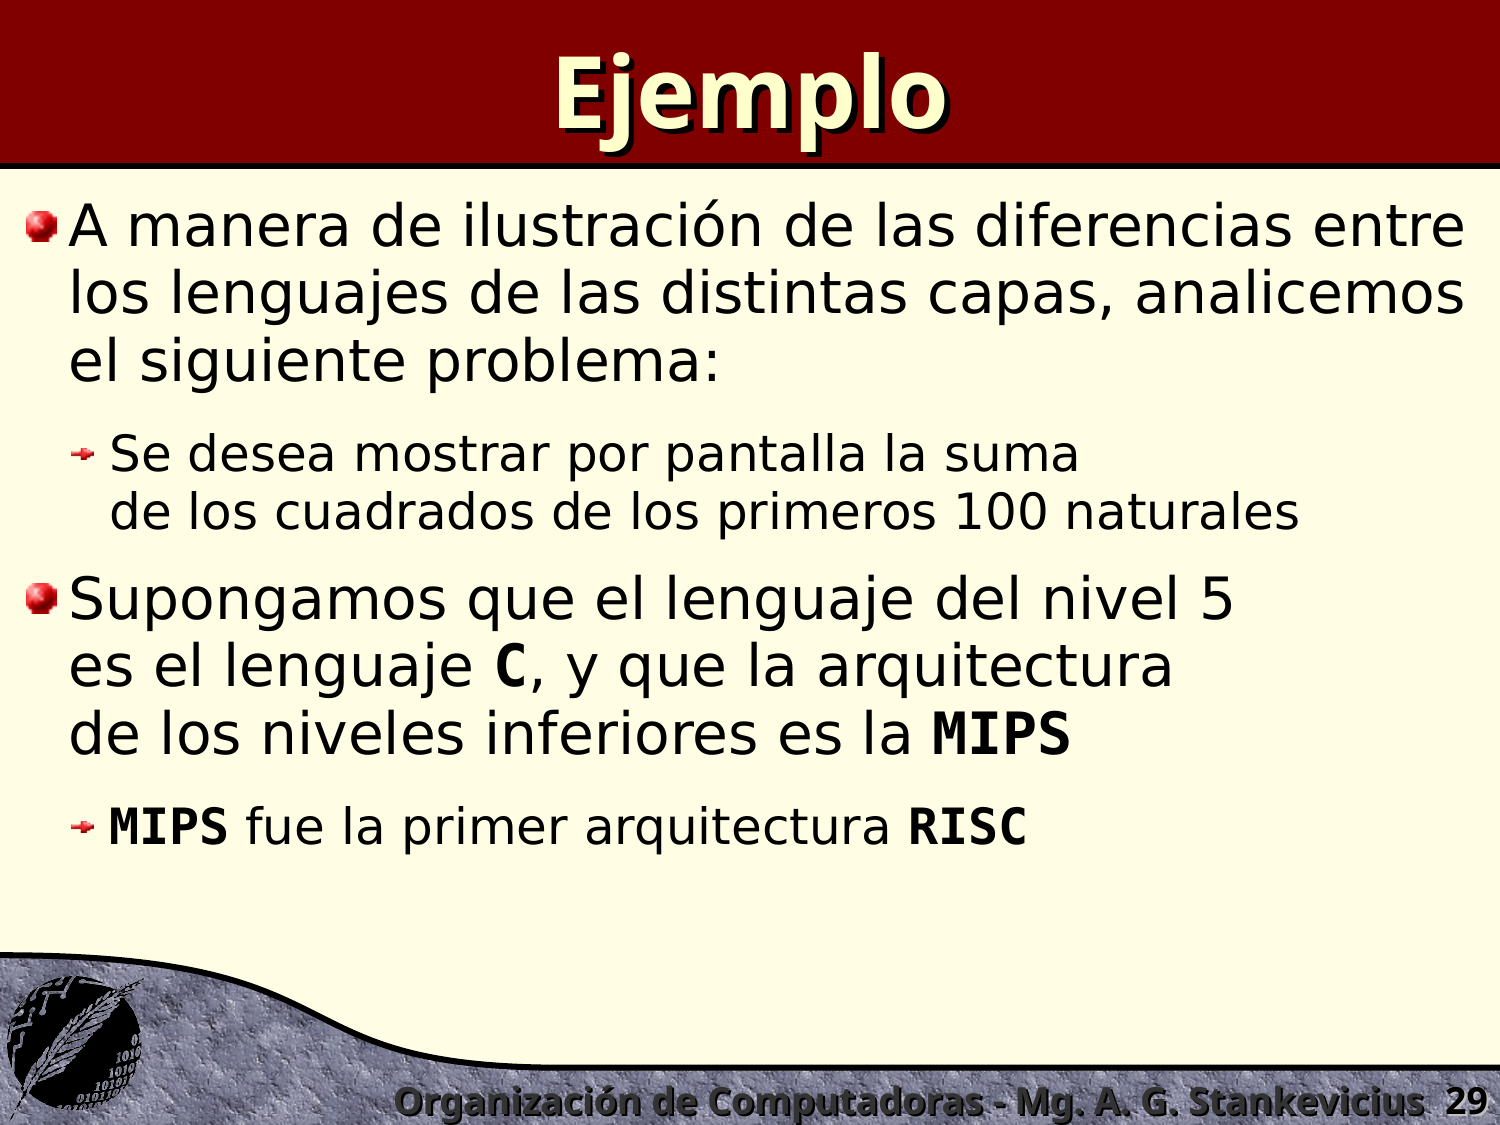

# Ejemplo
A manera de ilustración de las diferencias entre los lenguajes de las distintas capas, analicemos el siguiente problema:
Se desea mostrar por pantalla la suma
de los cuadrados de los primeros 100 naturales
Supongamos que el lenguaje del nivel 5
es el lenguaje C, y que la arquitectura
de los niveles inferiores es la MIPS
MIPS fue la primer arquitectura RISC
29